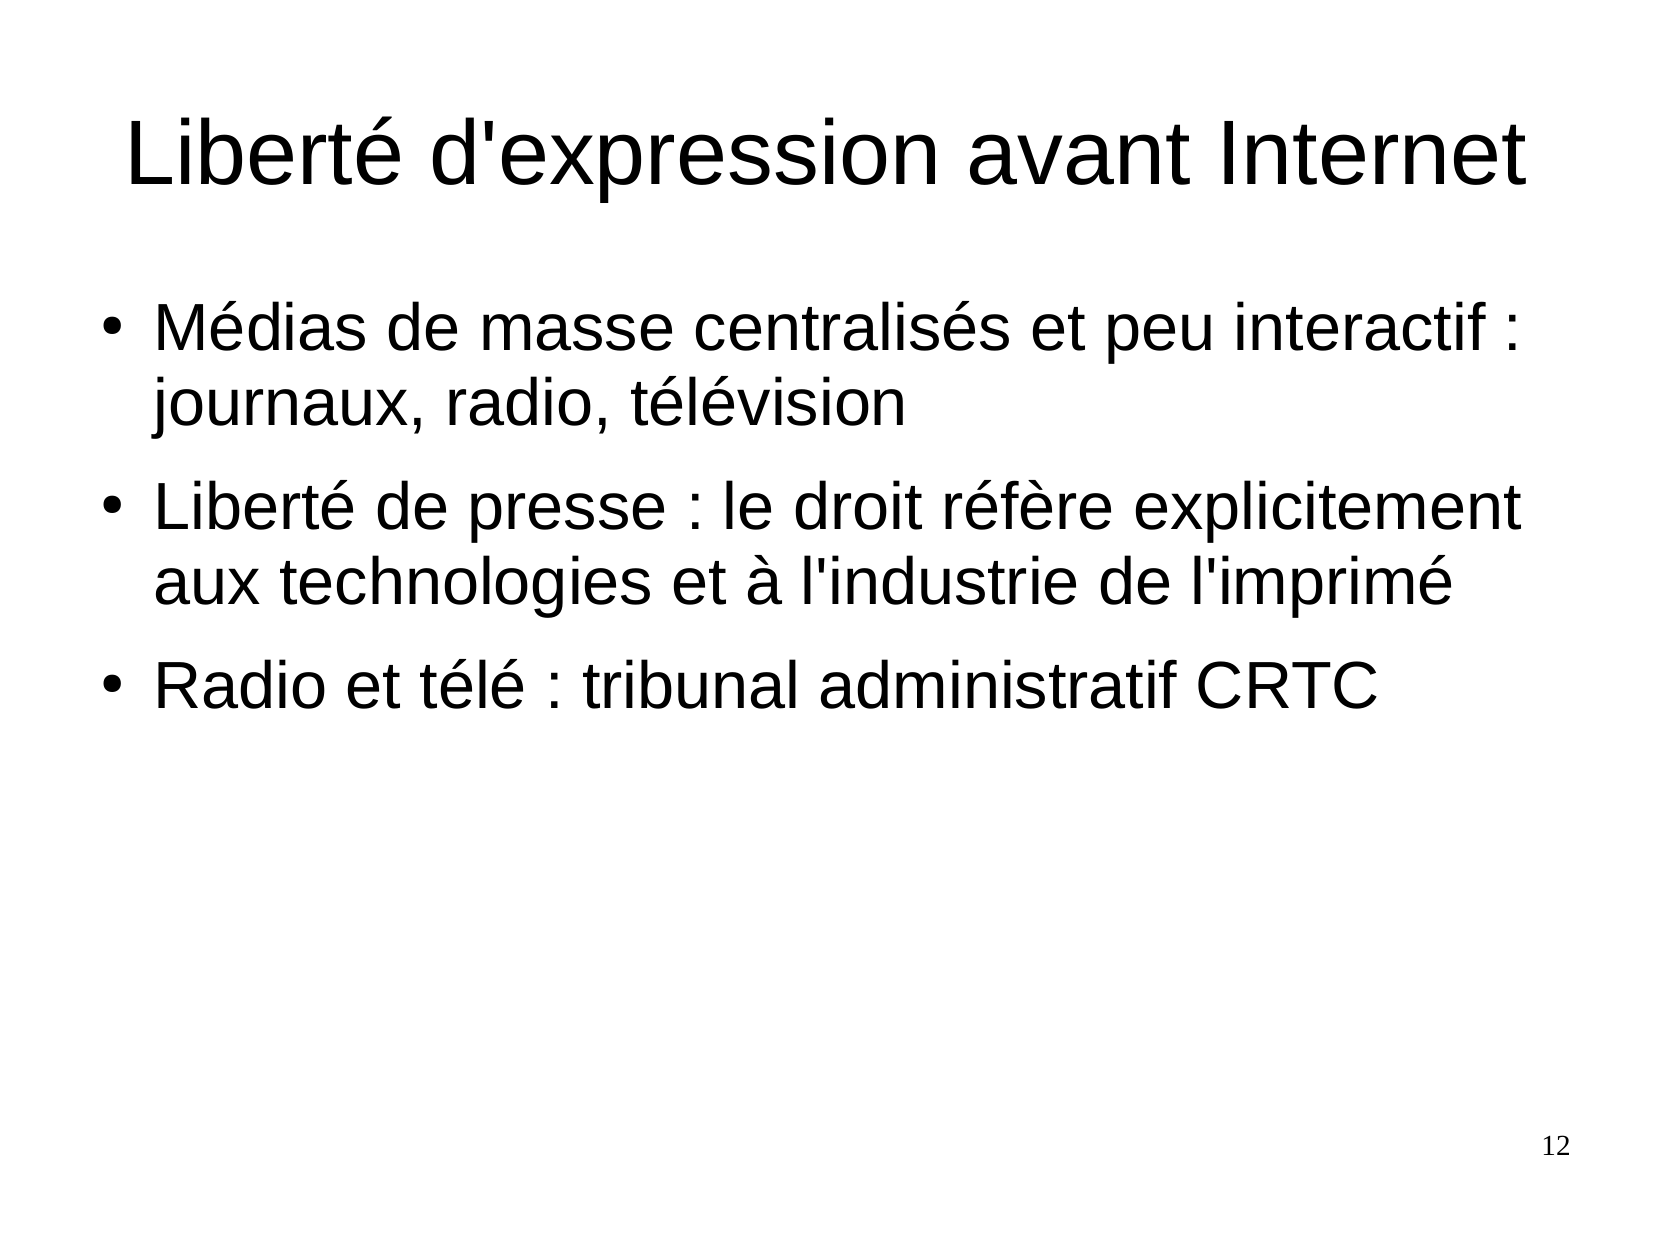

# Liberté d'expression avant Internet
Médias de masse centralisés et peu interactif : journaux, radio, télévision
Liberté de presse : le droit réfère explicitement aux technologies et à l'industrie de l'imprimé
Radio et télé : tribunal administratif CRTC
12